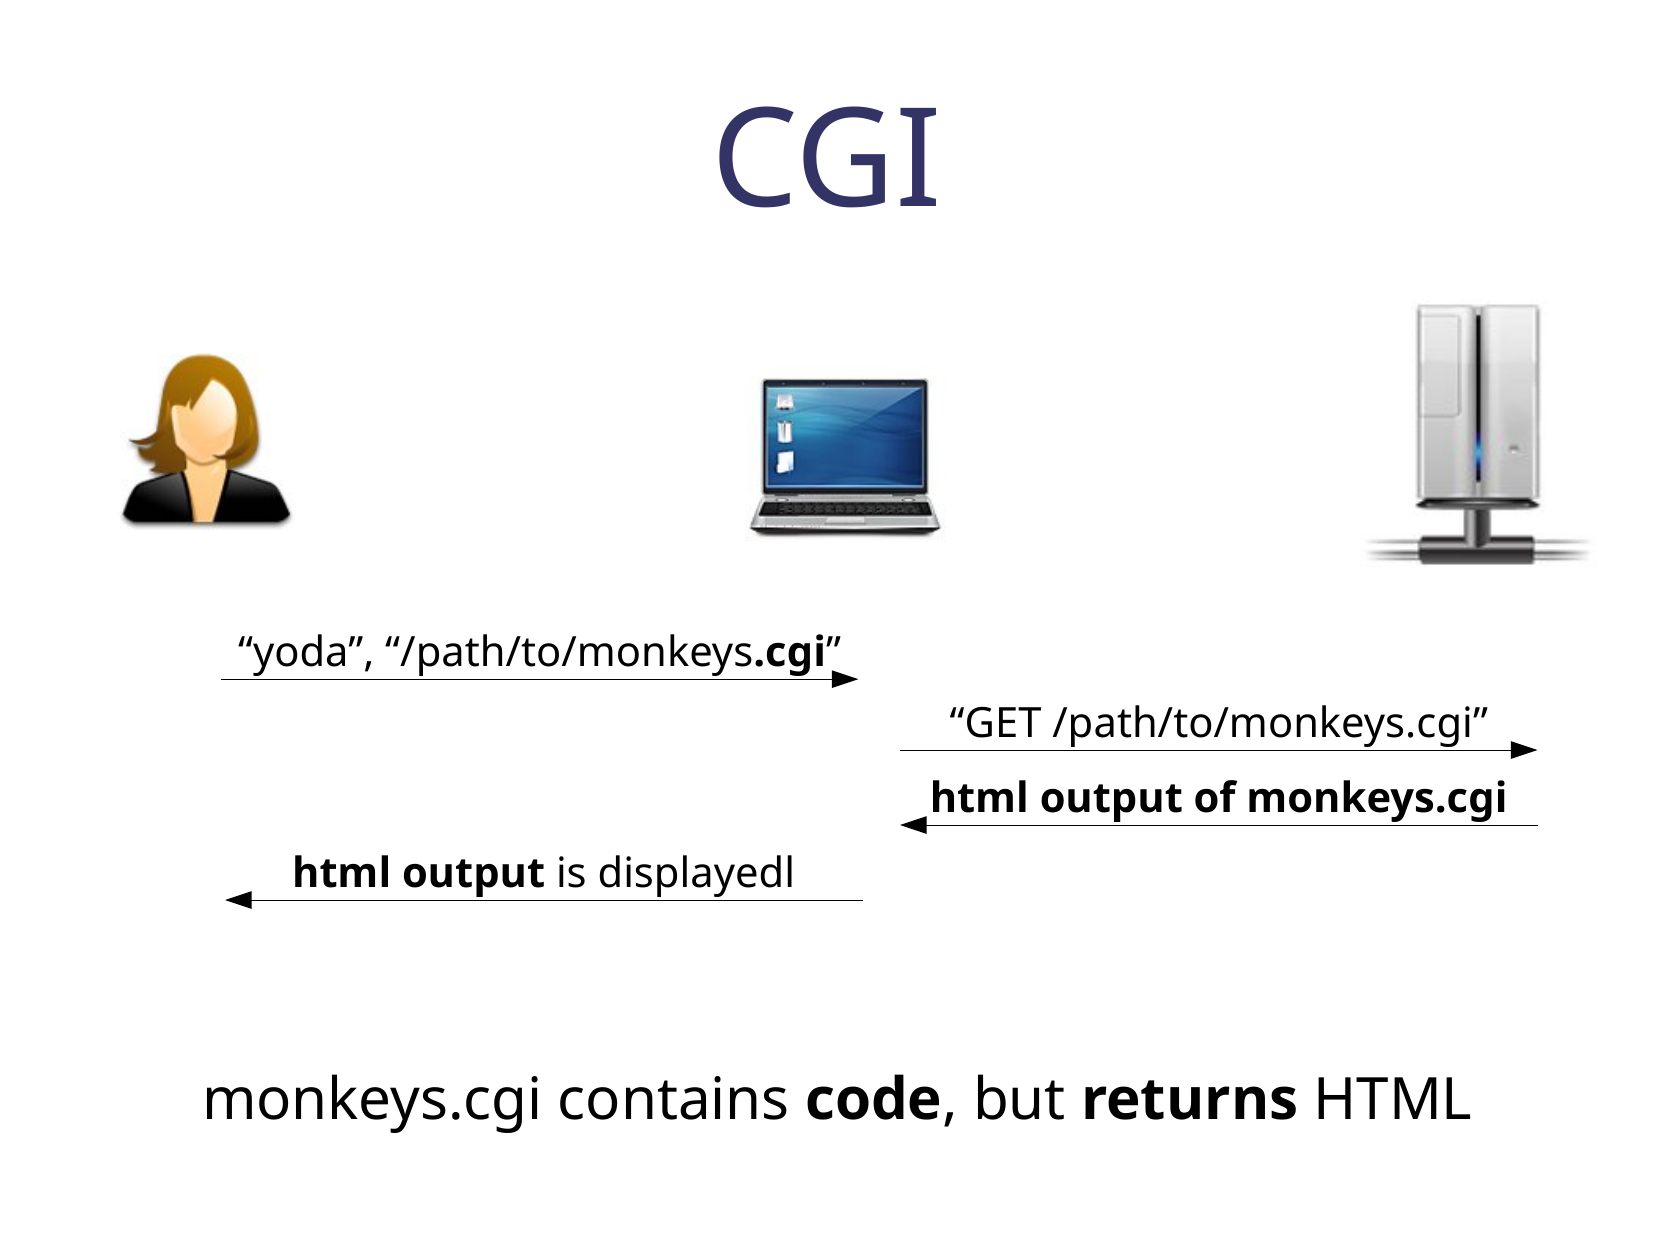

# CGI
“yoda”, “/path/to/monkeys.cgi”
“GET /path/to/monkeys.cgi”
html output of monkeys.cgi
html output is displayedl
monkeys.cgi contains code, but returns HTML